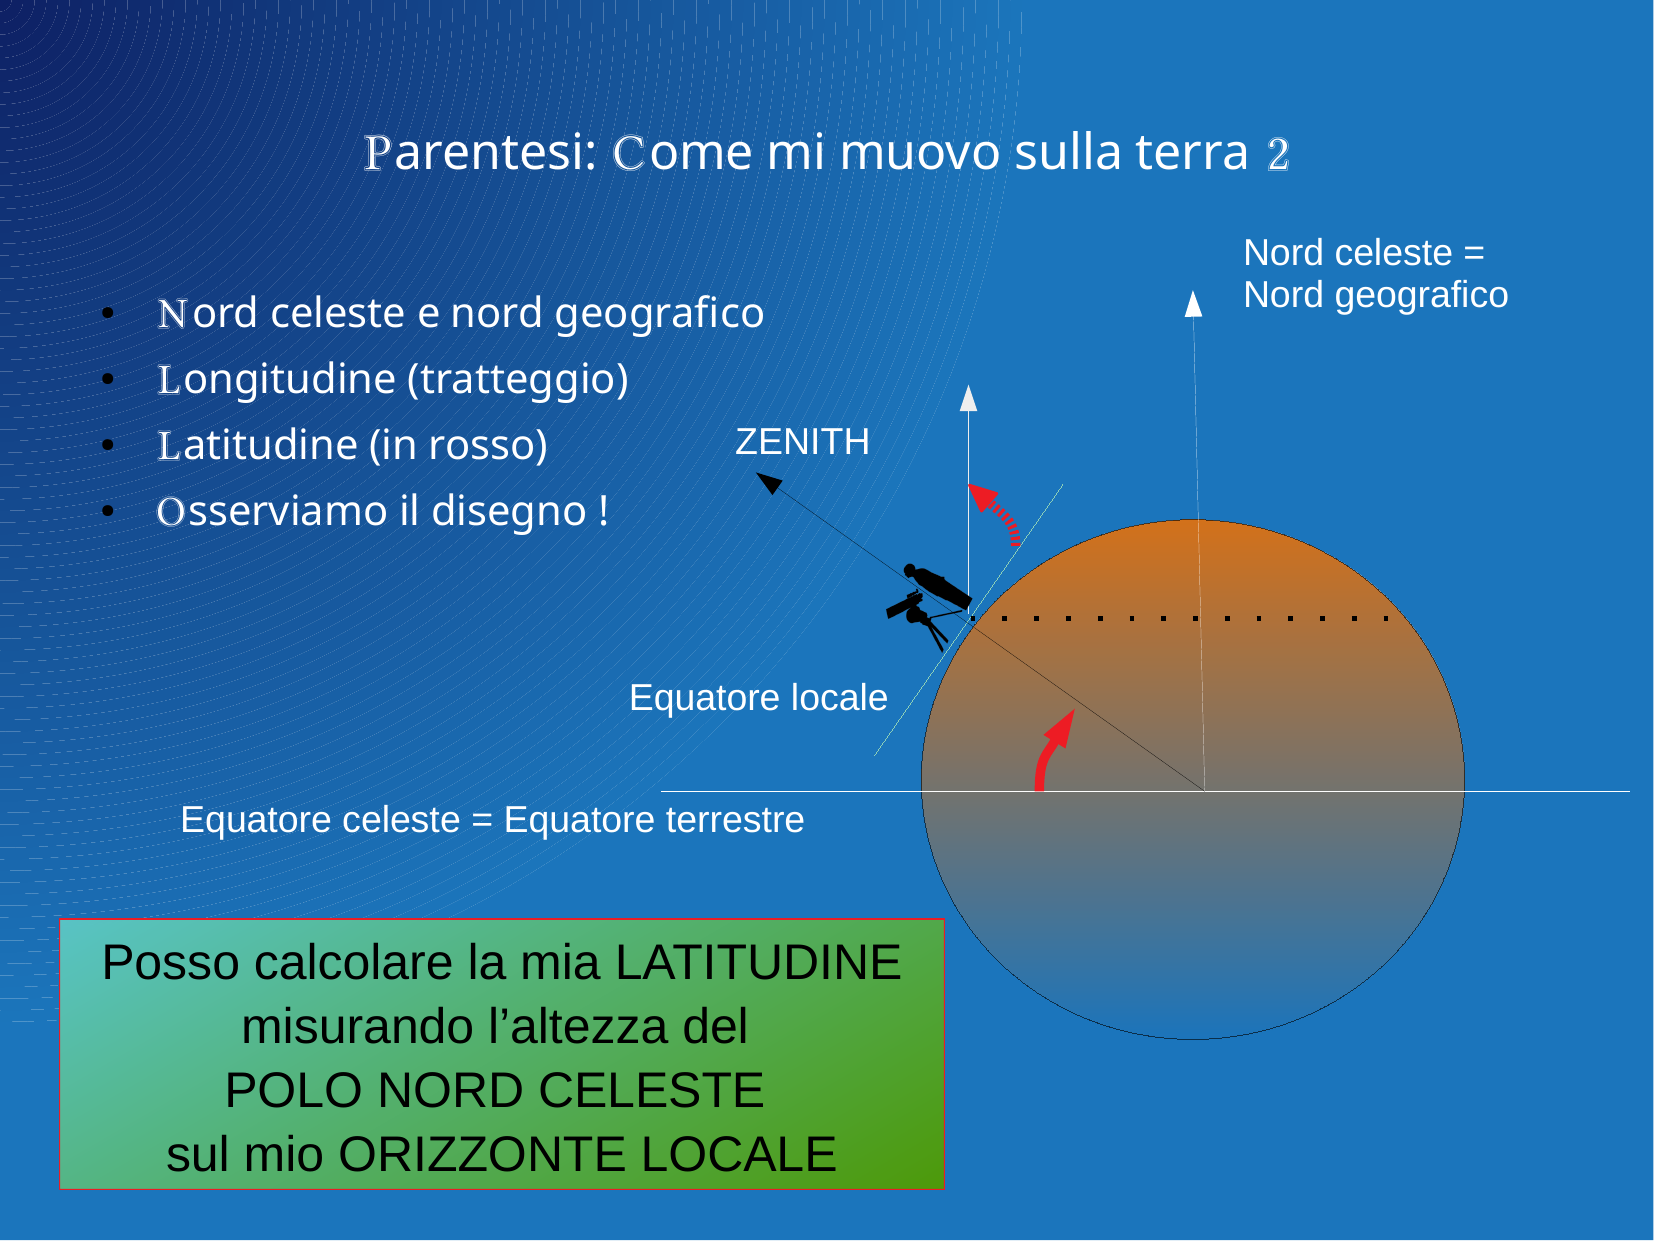

# Parentesi: Come mi muovo sulla terra 2
Nord celeste = Nord geografico
Nord celeste e nord geografico
Longitudine (tratteggio)
Latitudine (in rosso)
Osserviamo il disegno !
ZENITH
Equatore locale
Equatore celeste = Equatore terrestre
Posso calcolare la mia LATITUDINE misurando l’altezza del
POLO NORD CELESTE
sul mio ORIZZONTE LOCALE